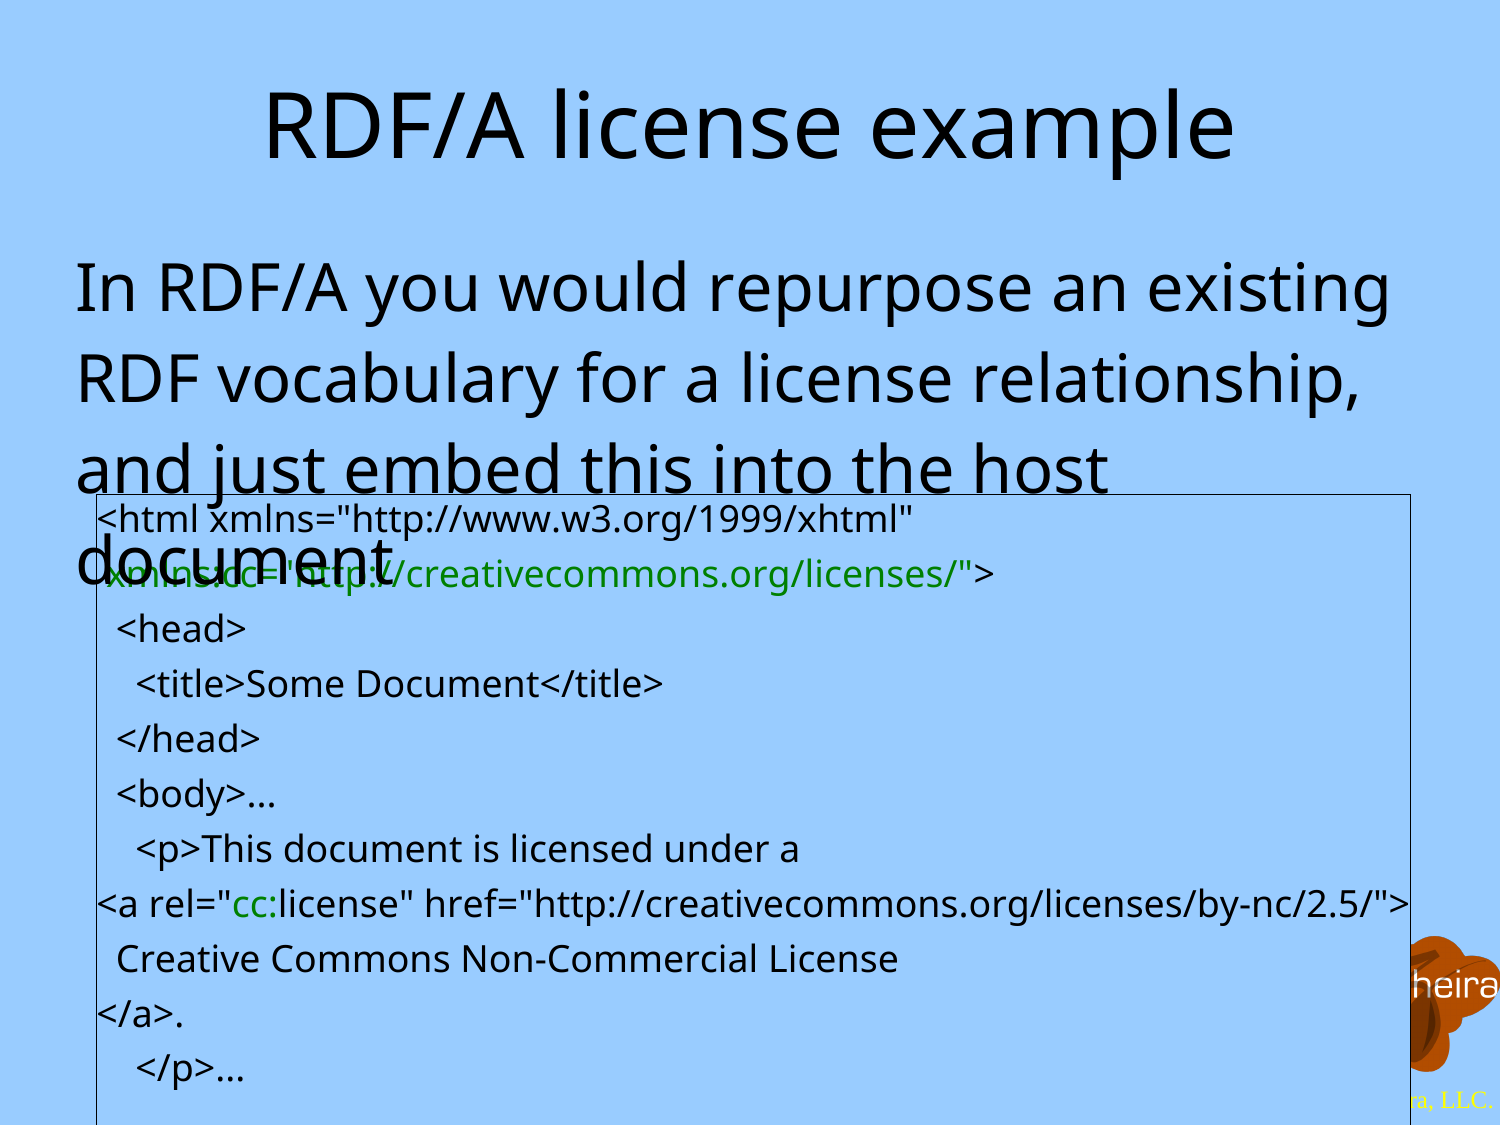

# RDF/A license example
In RDF/A you would repurpose an existing RDF vocabulary for a license relationship, and just embed this into the host document
<html xmlns="http://www.w3.org/1999/xhtml"
 xmlns:cc="http://creativecommons.org/licenses/">
 <head>
 <title>Some Document</title>
 </head>
 <body>...
 <p>This document is licensed under a
<a rel="cc:license" href="http://creativecommons.org/licenses/by-nc/2.5/">
 Creative Commons Non-Commercial License
</a>.
 </p>...